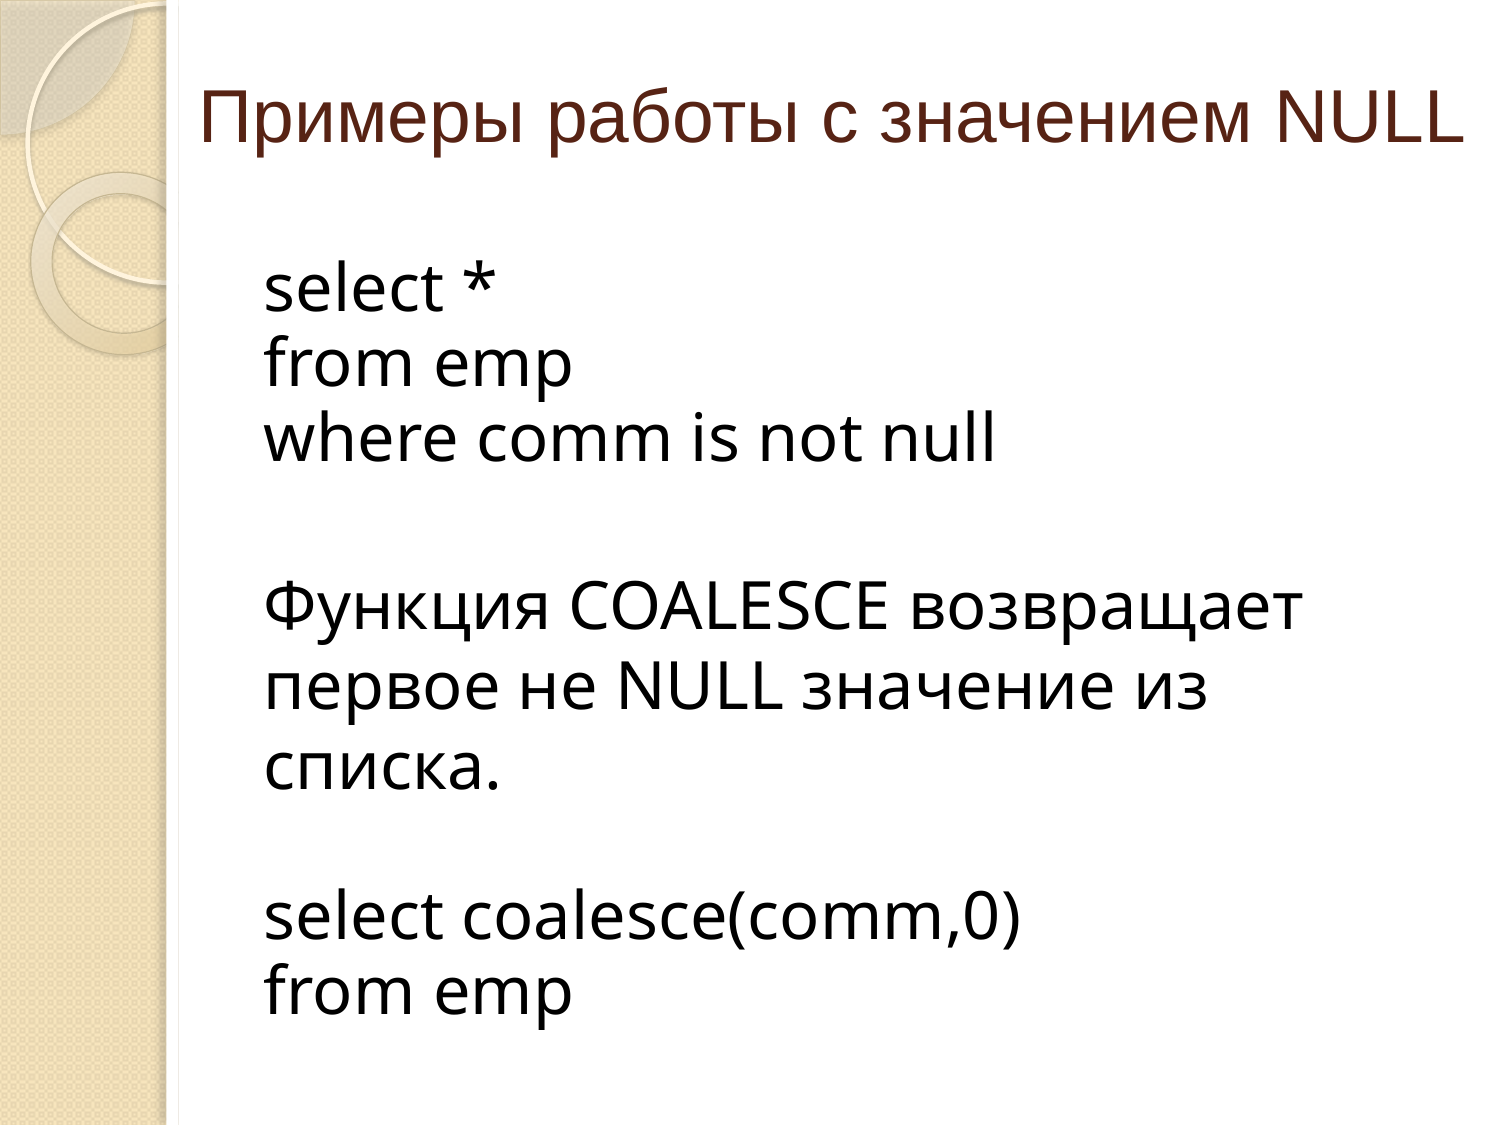

Примеры работы с значением NULL
# select *
from emp
where comm is not null
Функция COALESCE возвращает первое не NULL значение из списка.
select coalesce(comm,0)
from emp